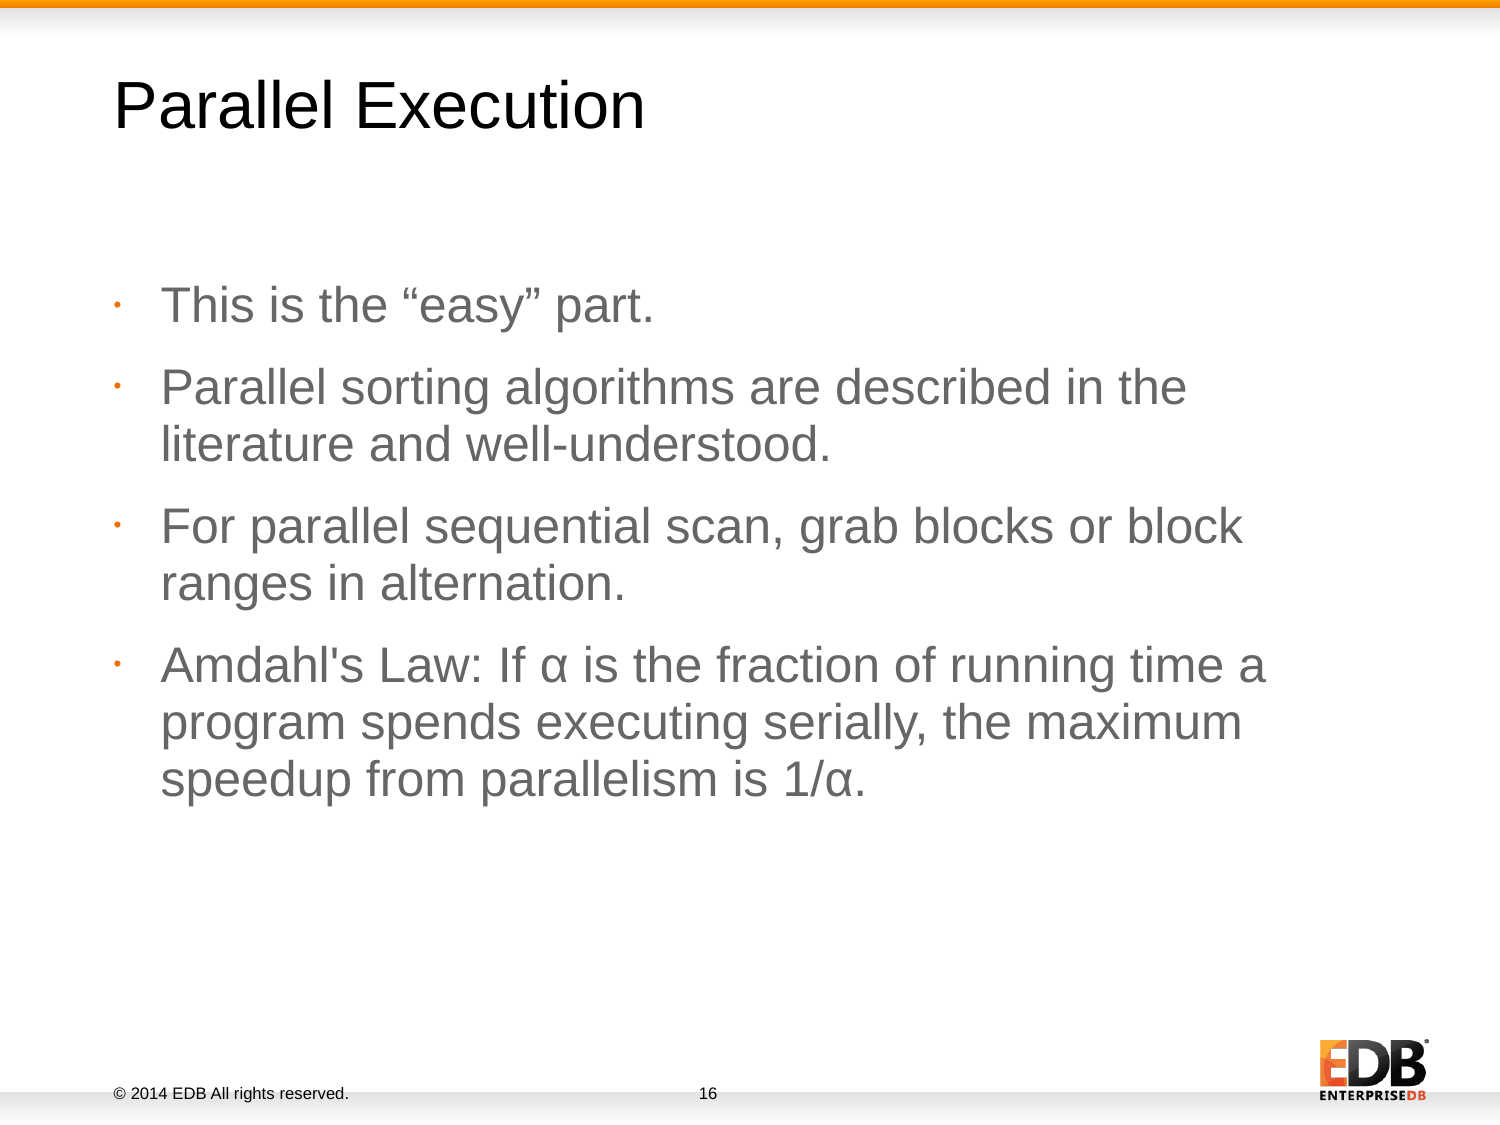

Parallel Execution
# This is the “easy” part.
Parallel sorting algorithms are described in the literature and well-understood.
For parallel sequential scan, grab blocks or block ranges in alternation.
Amdahl's Law: If α is the fraction of running time a program spends executing serially, the maximum speedup from parallelism is 1/α.